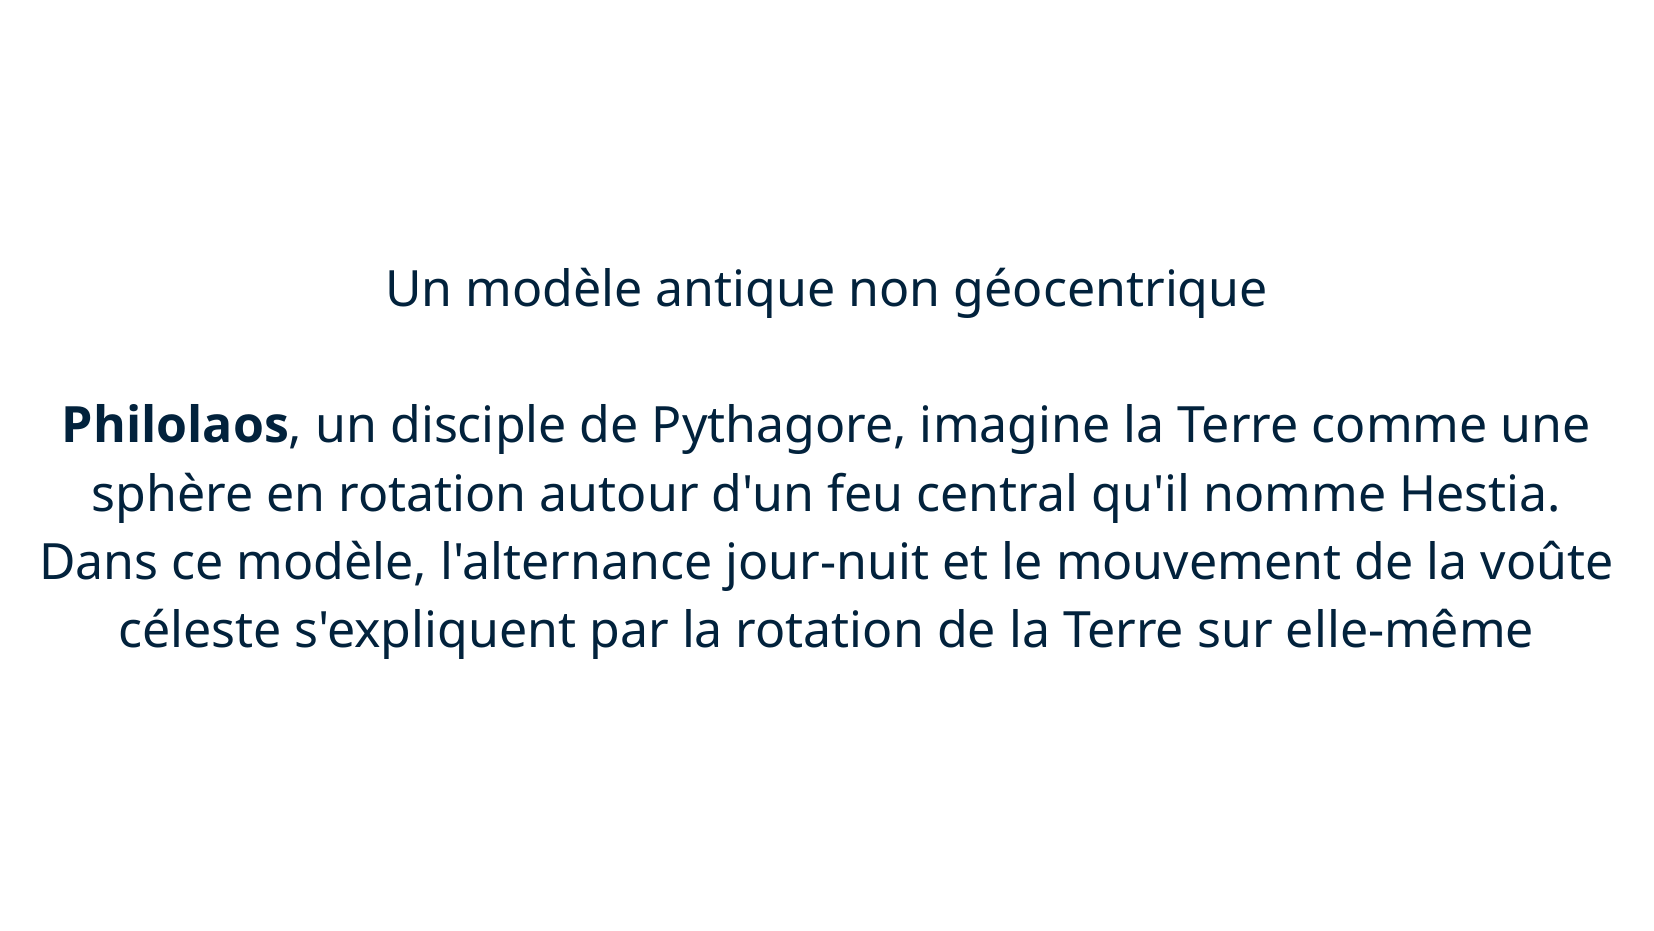

# Un modèle antique non géocentrique
Philolaos, un disciple de Pythagore, imagine la Terre comme une sphère en rotation autour d'un feu central qu'il nomme Hestia. Dans ce modèle, l'alternance jour-nuit et le mouvement de la voûte céleste s'expliquent par la rotation de la Terre sur elle-même